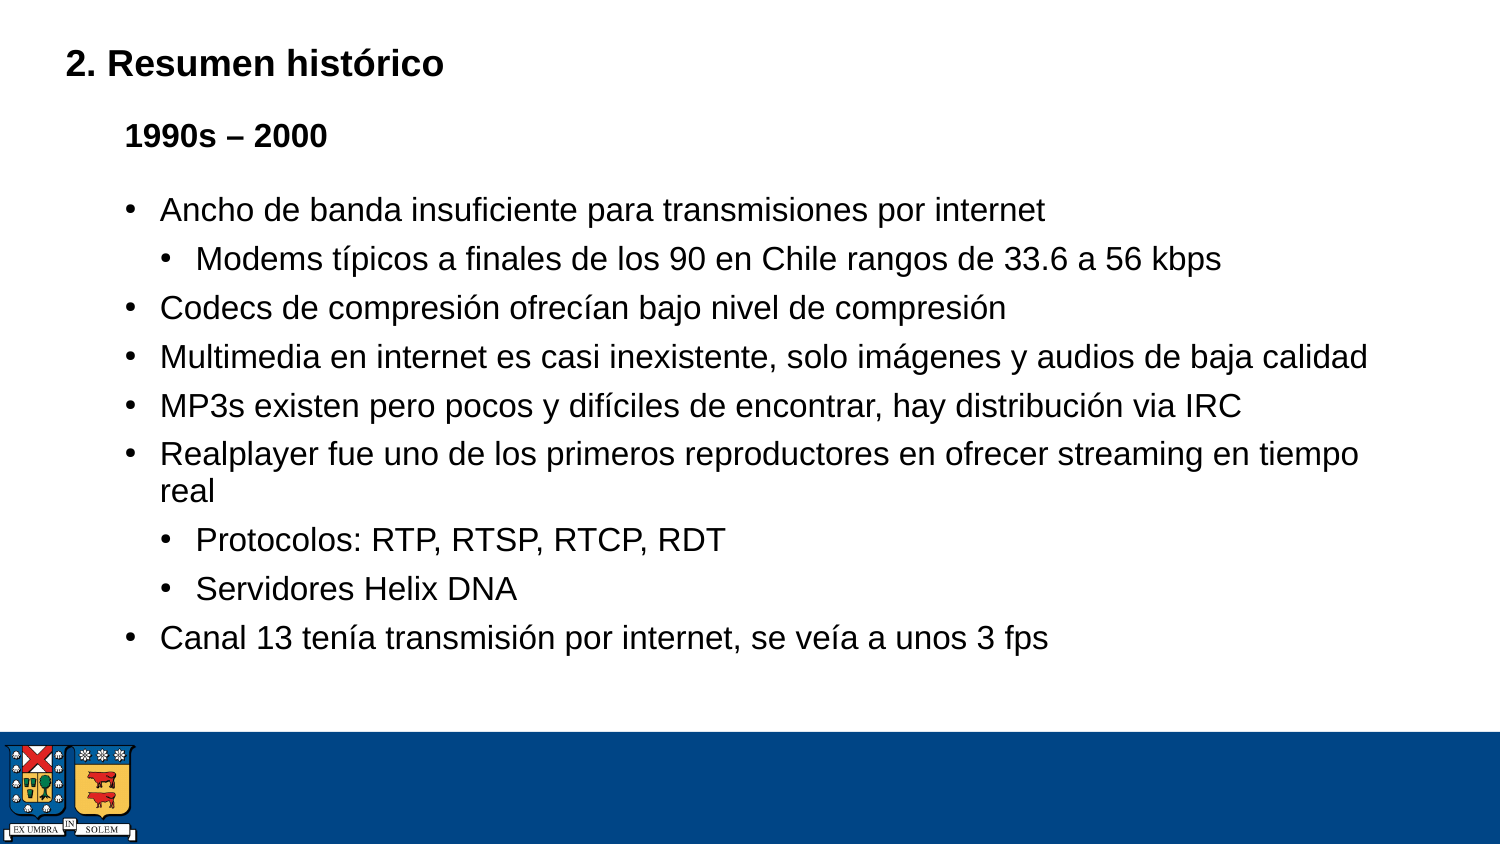

2. Resumen histórico
1990s – 2000
Ancho de banda insuficiente para transmisiones por internet
Modems típicos a finales de los 90 en Chile rangos de 33.6 a 56 kbps
Codecs de compresión ofrecían bajo nivel de compresión
Multimedia en internet es casi inexistente, solo imágenes y audios de baja calidad
MP3s existen pero pocos y difíciles de encontrar, hay distribución via IRC
Realplayer fue uno de los primeros reproductores en ofrecer streaming en tiempo real
Protocolos: RTP, RTSP, RTCP, RDT
Servidores Helix DNA
Canal 13 tenía transmisión por internet, se veía a unos 3 fps